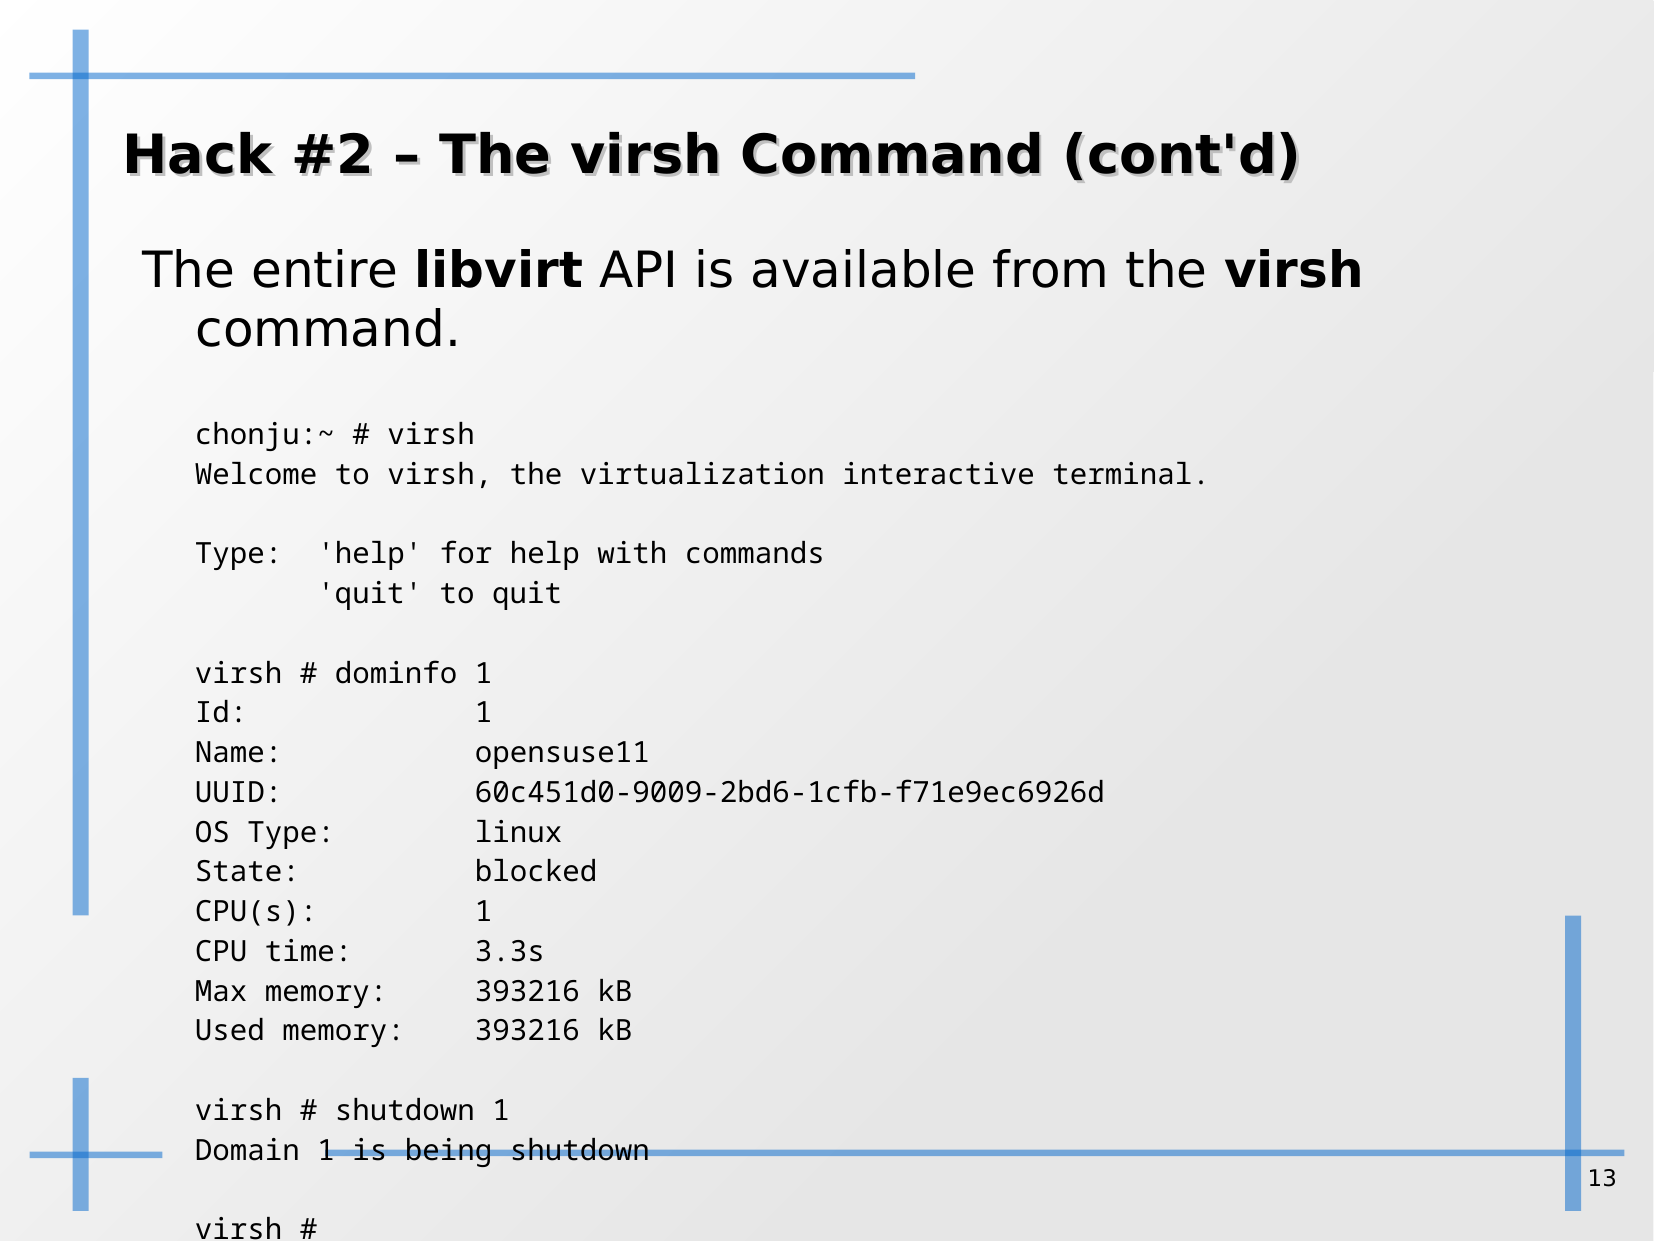

# Hack #2 – The virsh Command (cont'd)
The entire libvirt API is available from the virsh command.
chonju:~ # virsh
Welcome to virsh, the virtualization interactive terminal.
Type: 'help' for help with commands
 'quit' to quit
virsh # dominfo 1
Id: 1
Name: opensuse11
UUID: 60c451d0-9009-2bd6-1cfb-f71e9ec6926d
OS Type: linux
State: blocked
CPU(s): 1
CPU time: 3.3s
Max memory: 393216 kB
Used memory: 393216 kB
virsh # shutdown 1
Domain 1 is being shutdown
virsh #